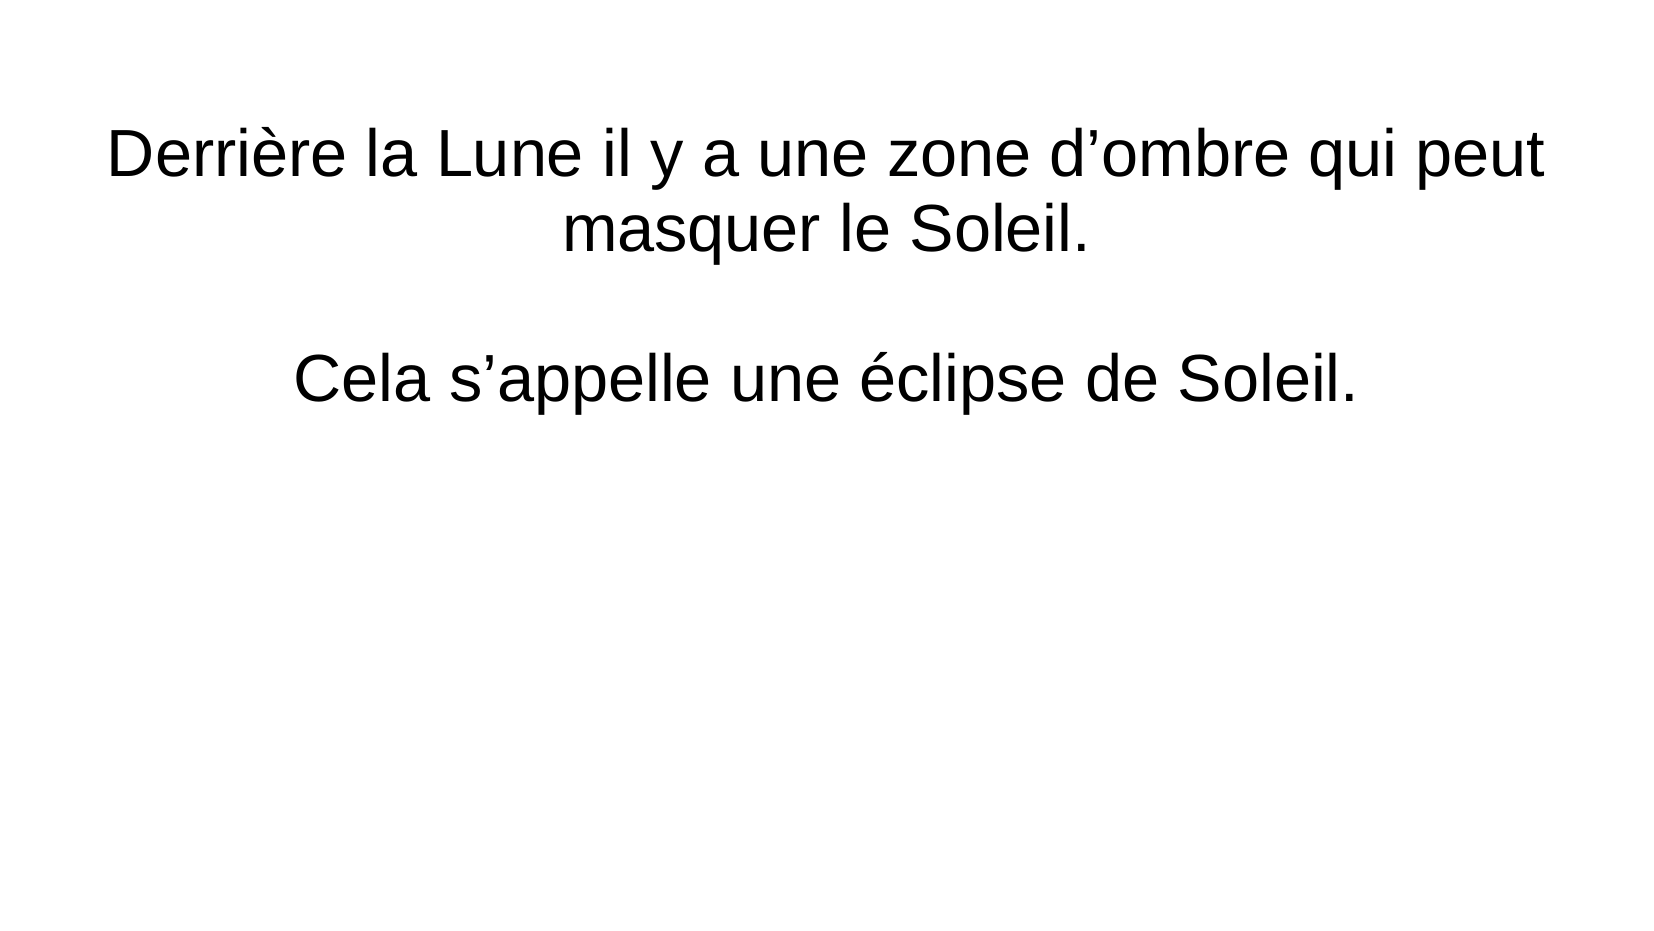

# Derrière la Lune il y a une zone d’ombre qui peut masquer le Soleil.
Cela s’appelle une éclipse de Soleil.